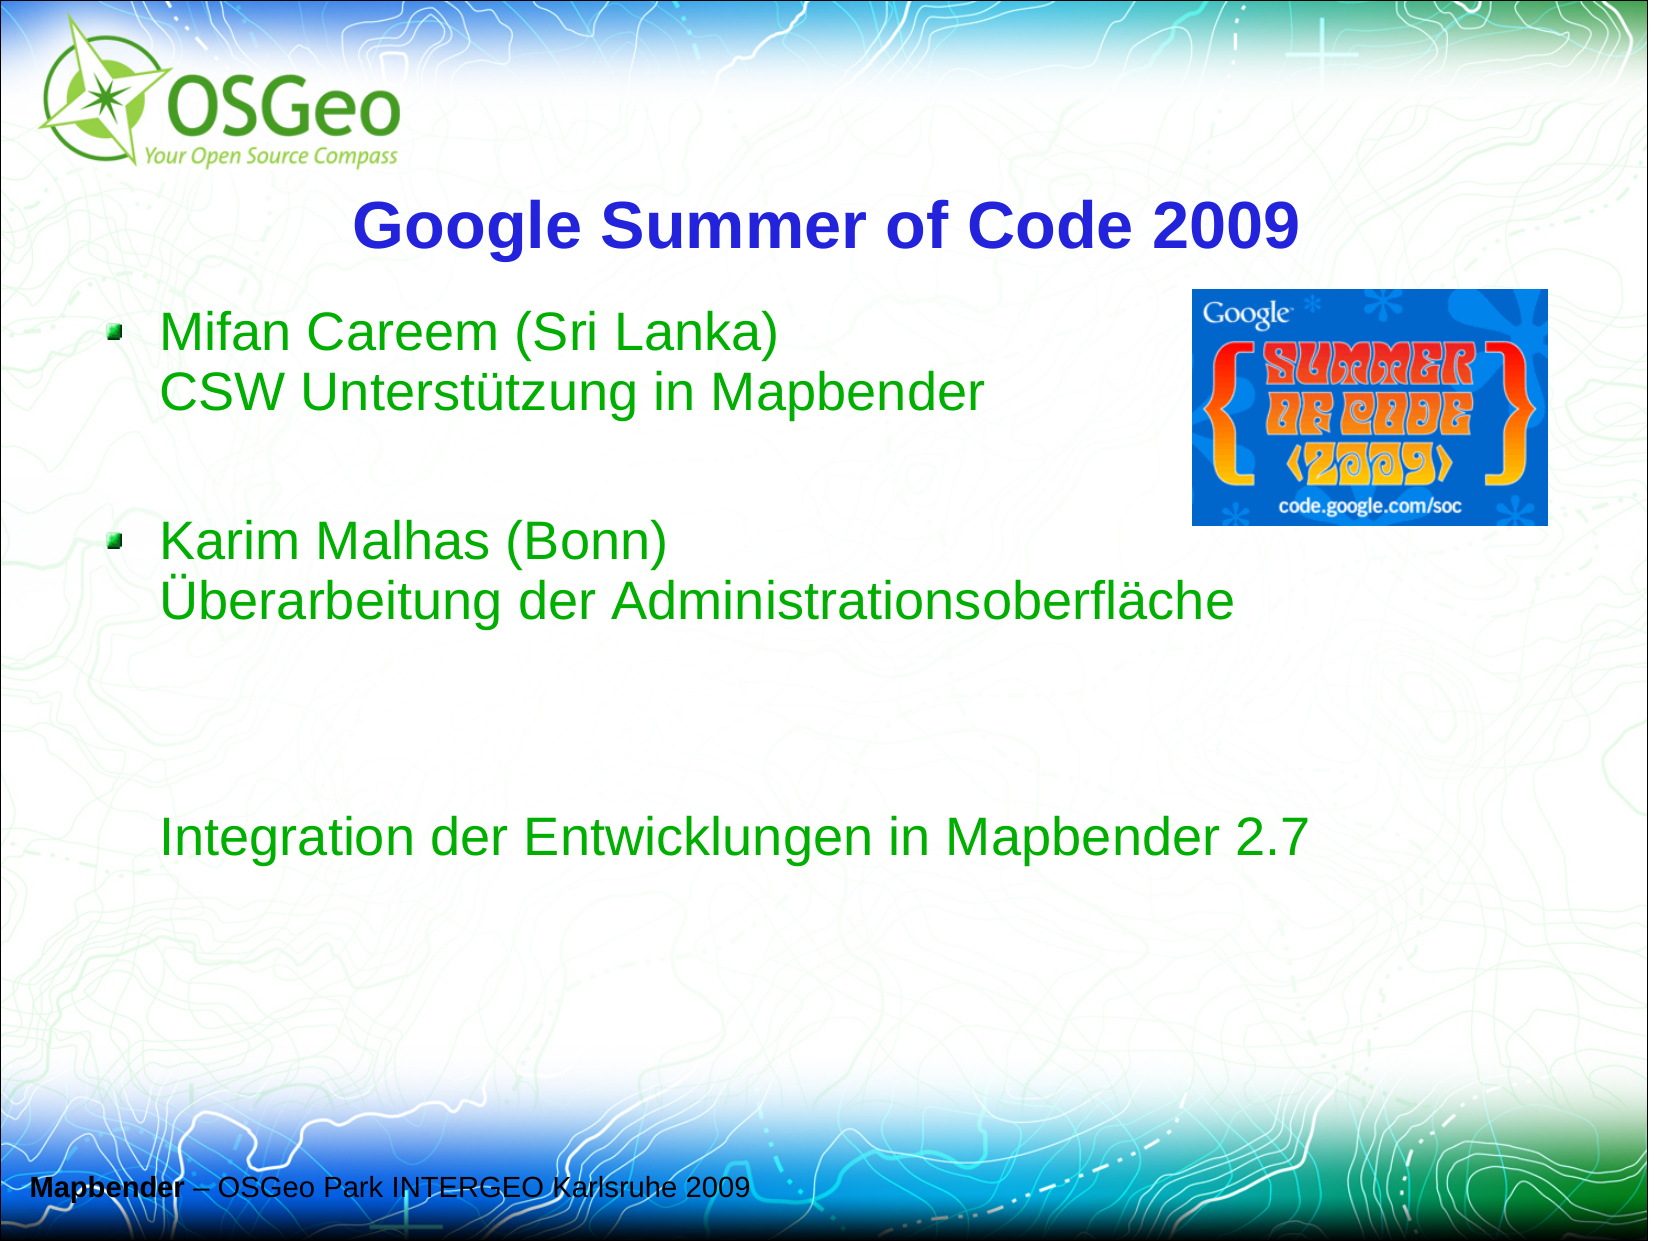

# Google Summer of Code 2009
Mifan Careem (Sri Lanka)
CSW Unterstützung in Mapbender
Karim Malhas (Bonn)
Überarbeitung der Administrationsoberfläche
Integration der Entwicklungen in Mapbender 2.7